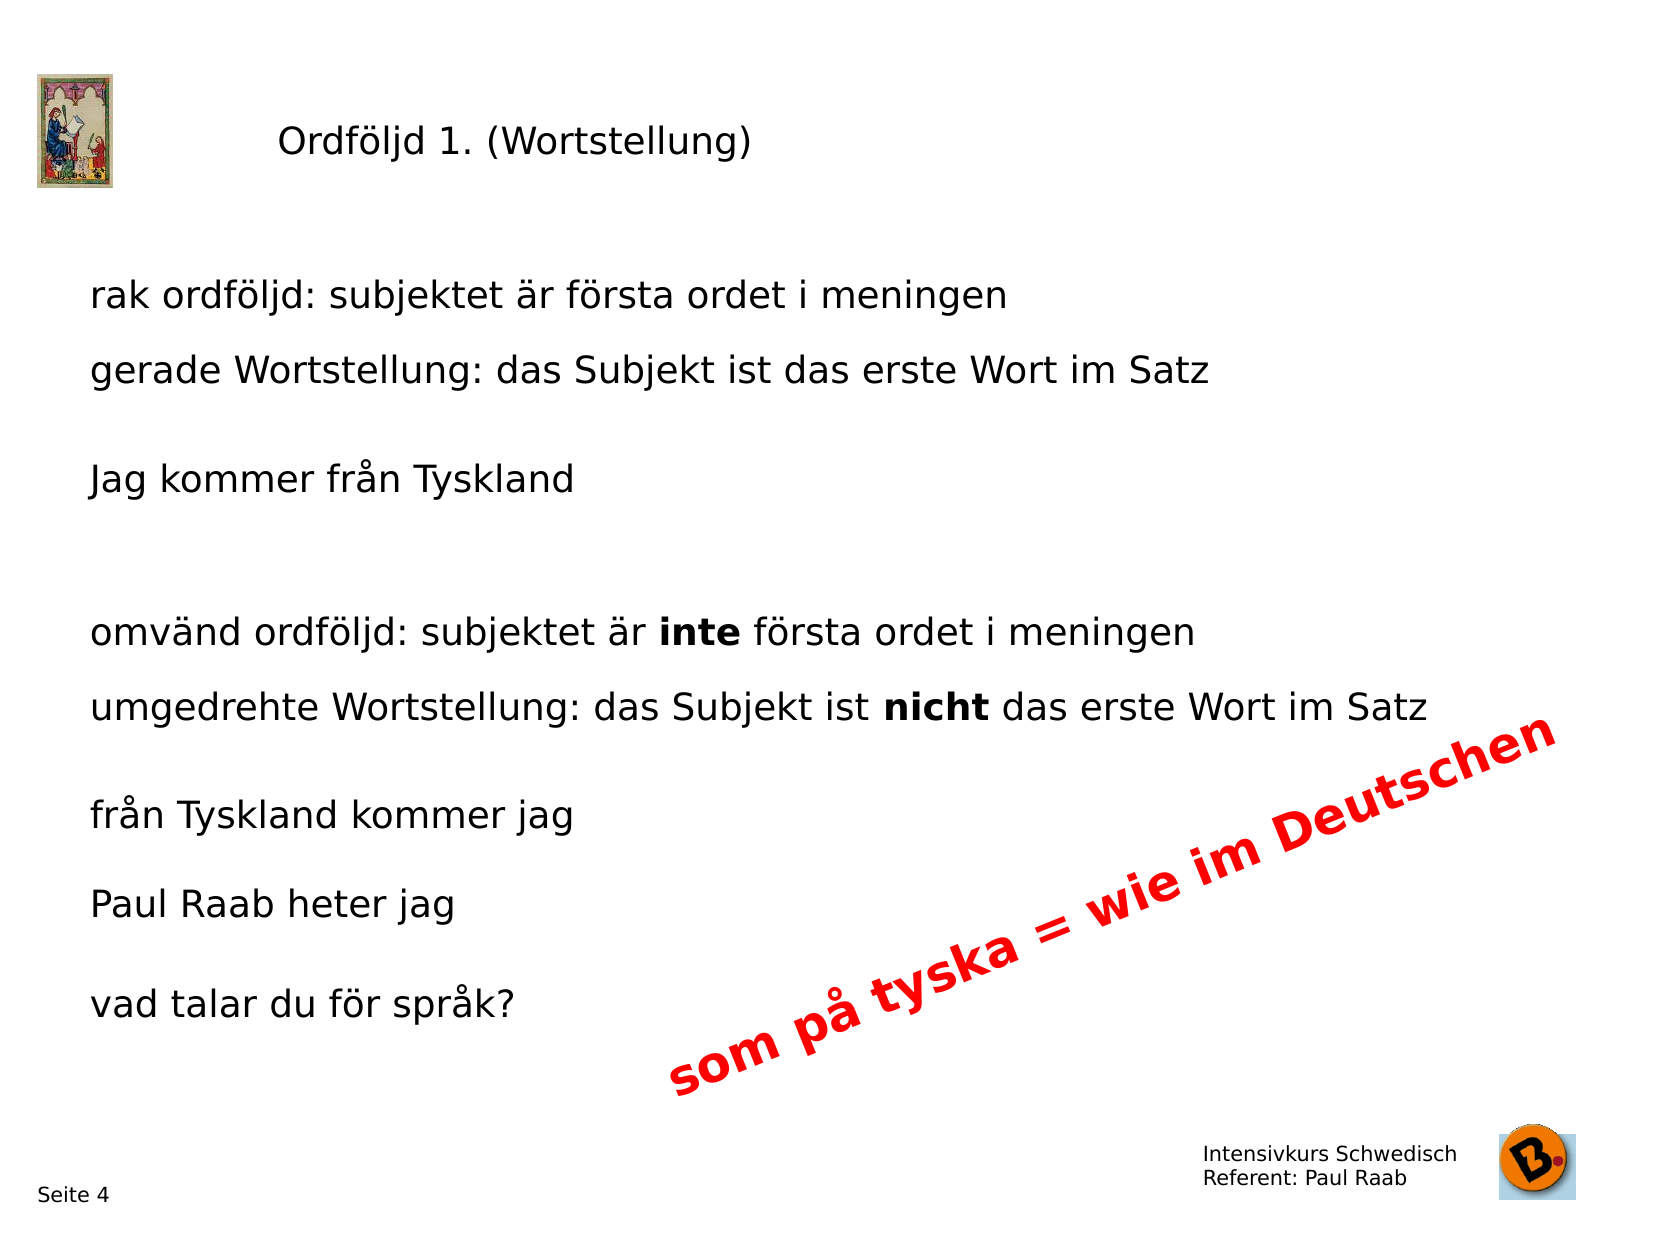

Ordföljd 1. (Wortstellung)
rak ordföljd: subjektet är första ordet i meningen
gerade Wortstellung: das Subjekt ist das erste Wort im Satz
Jag kommer från Tyskland
omvänd ordföljd: subjektet är inte första ordet i meningen
umgedrehte Wortstellung: das Subjekt ist nicht das erste Wort im Satz
från Tyskland kommer jag
som på tyska = wie im Deutschen
Paul Raab heter jag
vad talar du för språk?